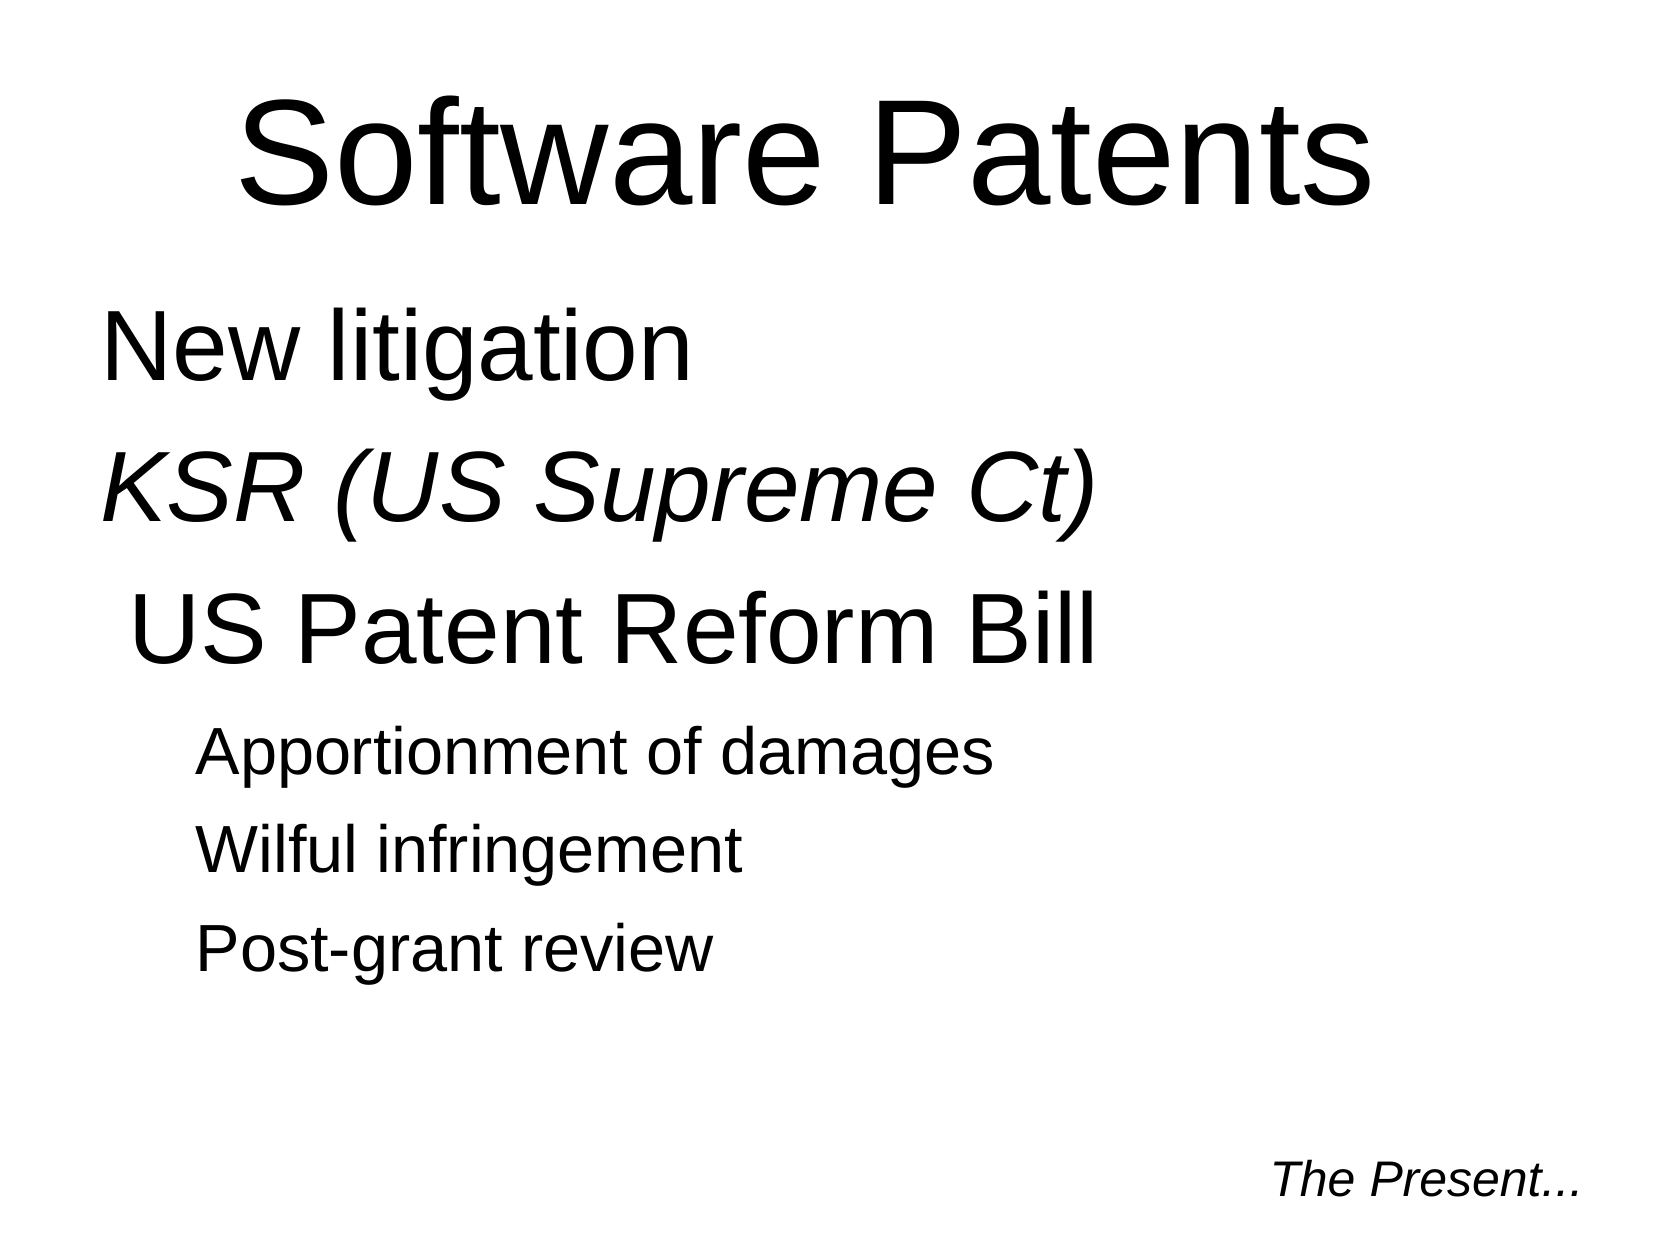

# Software Patents
New litigation
KSR (US Supreme Ct)
 US Patent Reform Bill
 Apportionment of damages
 Wilful infringement
 Post-grant review
The Present...